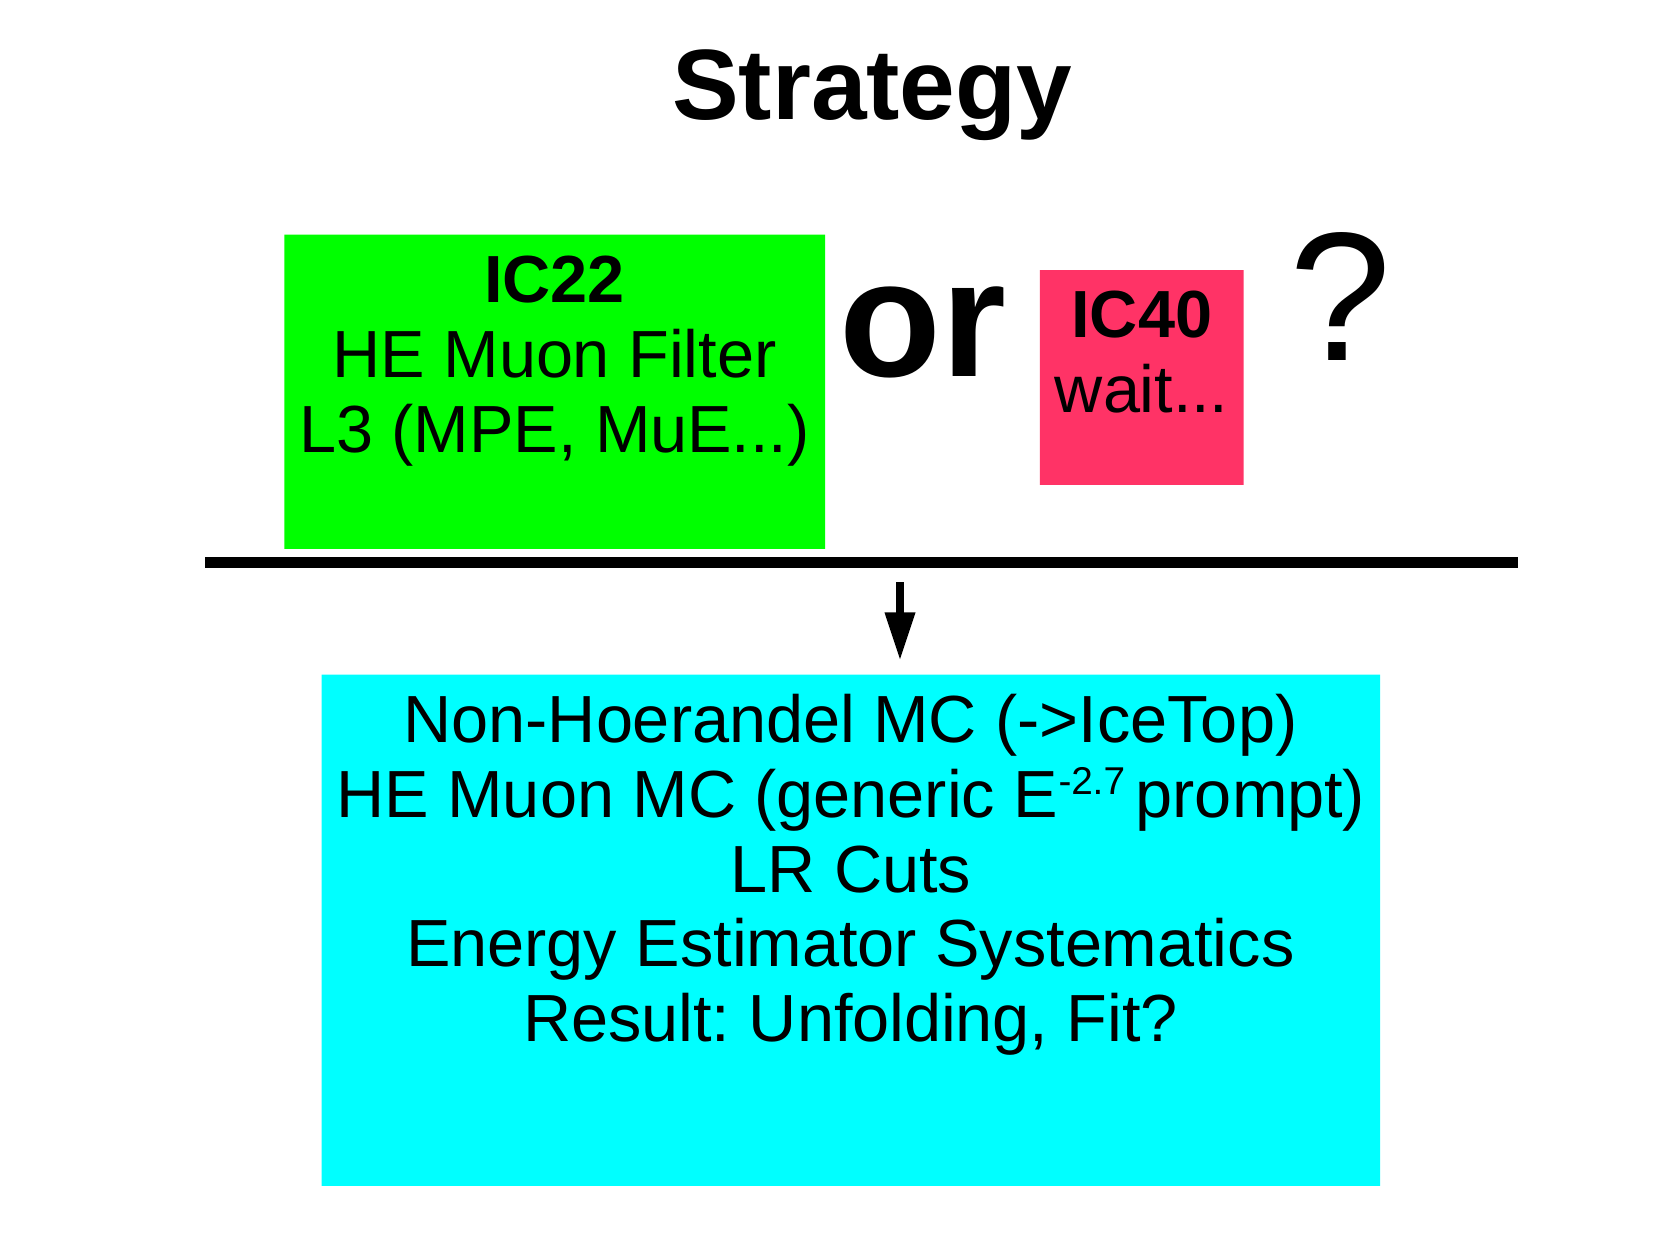

Strategy
?
or
IC22
HE Muon Filter
L3 (MPE, MuE...)
IC40
wait...
Non-Hoerandel MC (->IceTop)
HE Muon MC (generic E-2.7 prompt)
LR Cuts
Energy Estimator Systematics
Result: Unfolding, Fit?